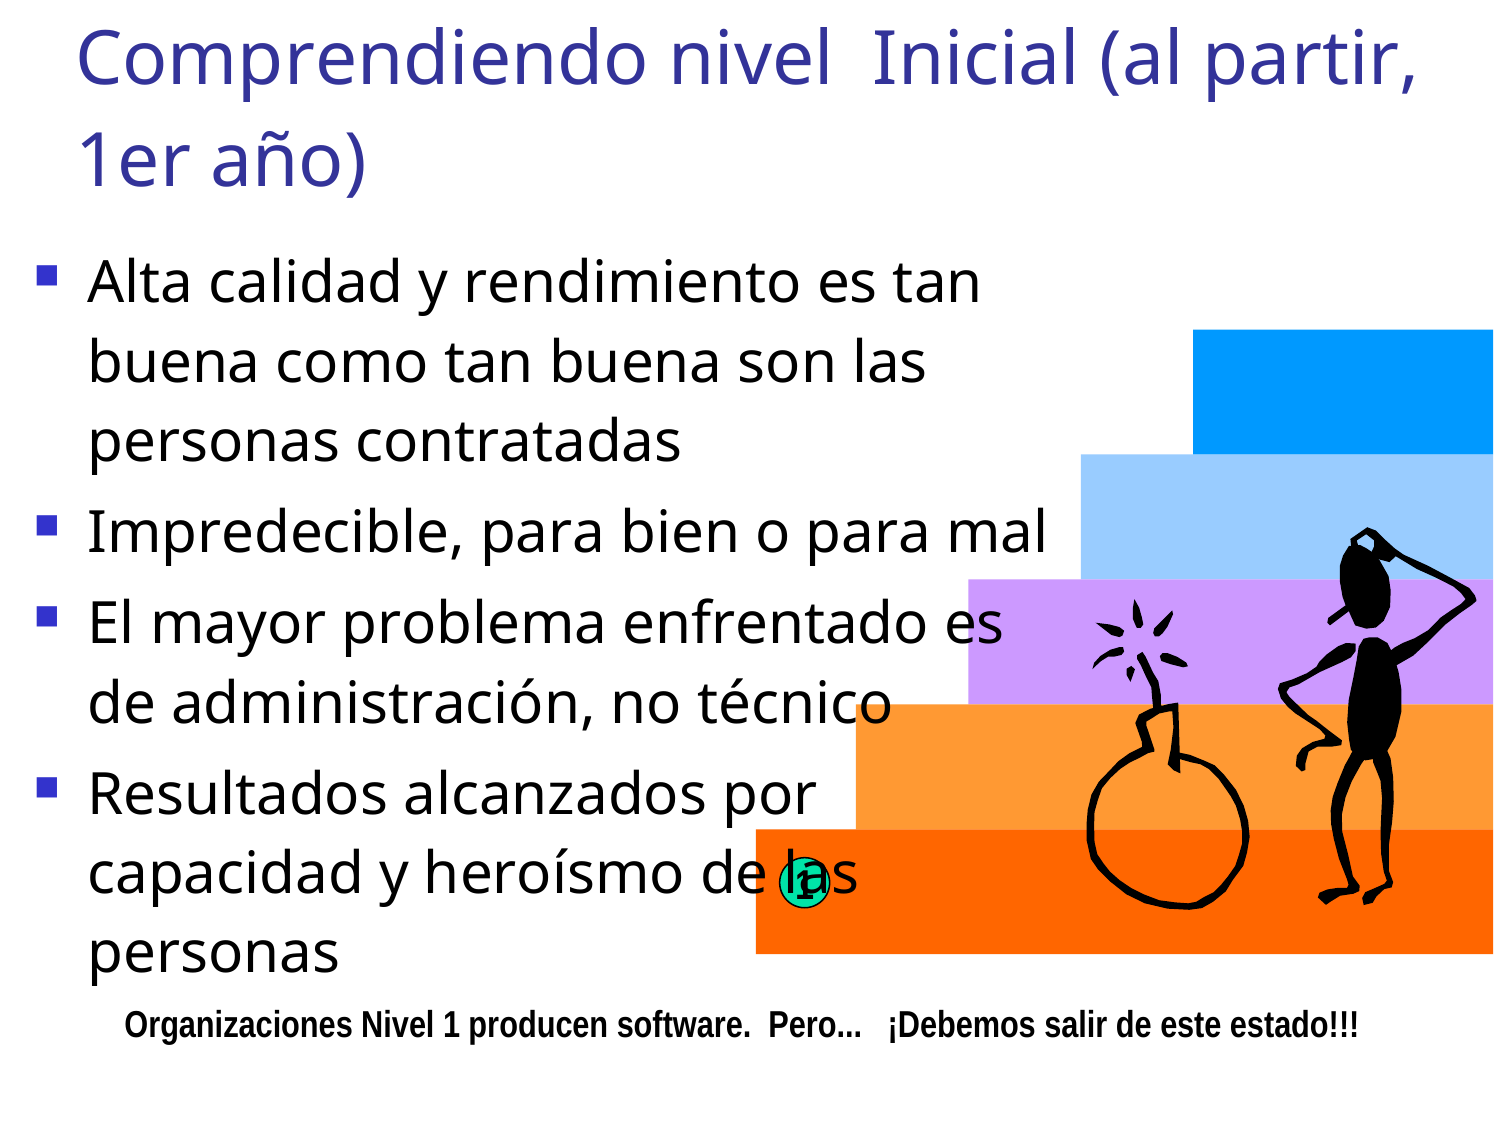

# Comprendiendo nivel Inicial (al partir, 1er año)
Alta calidad y rendimiento es tan buena como tan buena son las personas contratadas
Impredecible, para bien o para mal
El mayor problema enfrentado es de administración, no técnico
Resultados alcanzados por capacidad y heroísmo de las personas
1
Organizaciones Nivel 1 producen software. Pero... ¡Debemos salir de este estado!!!